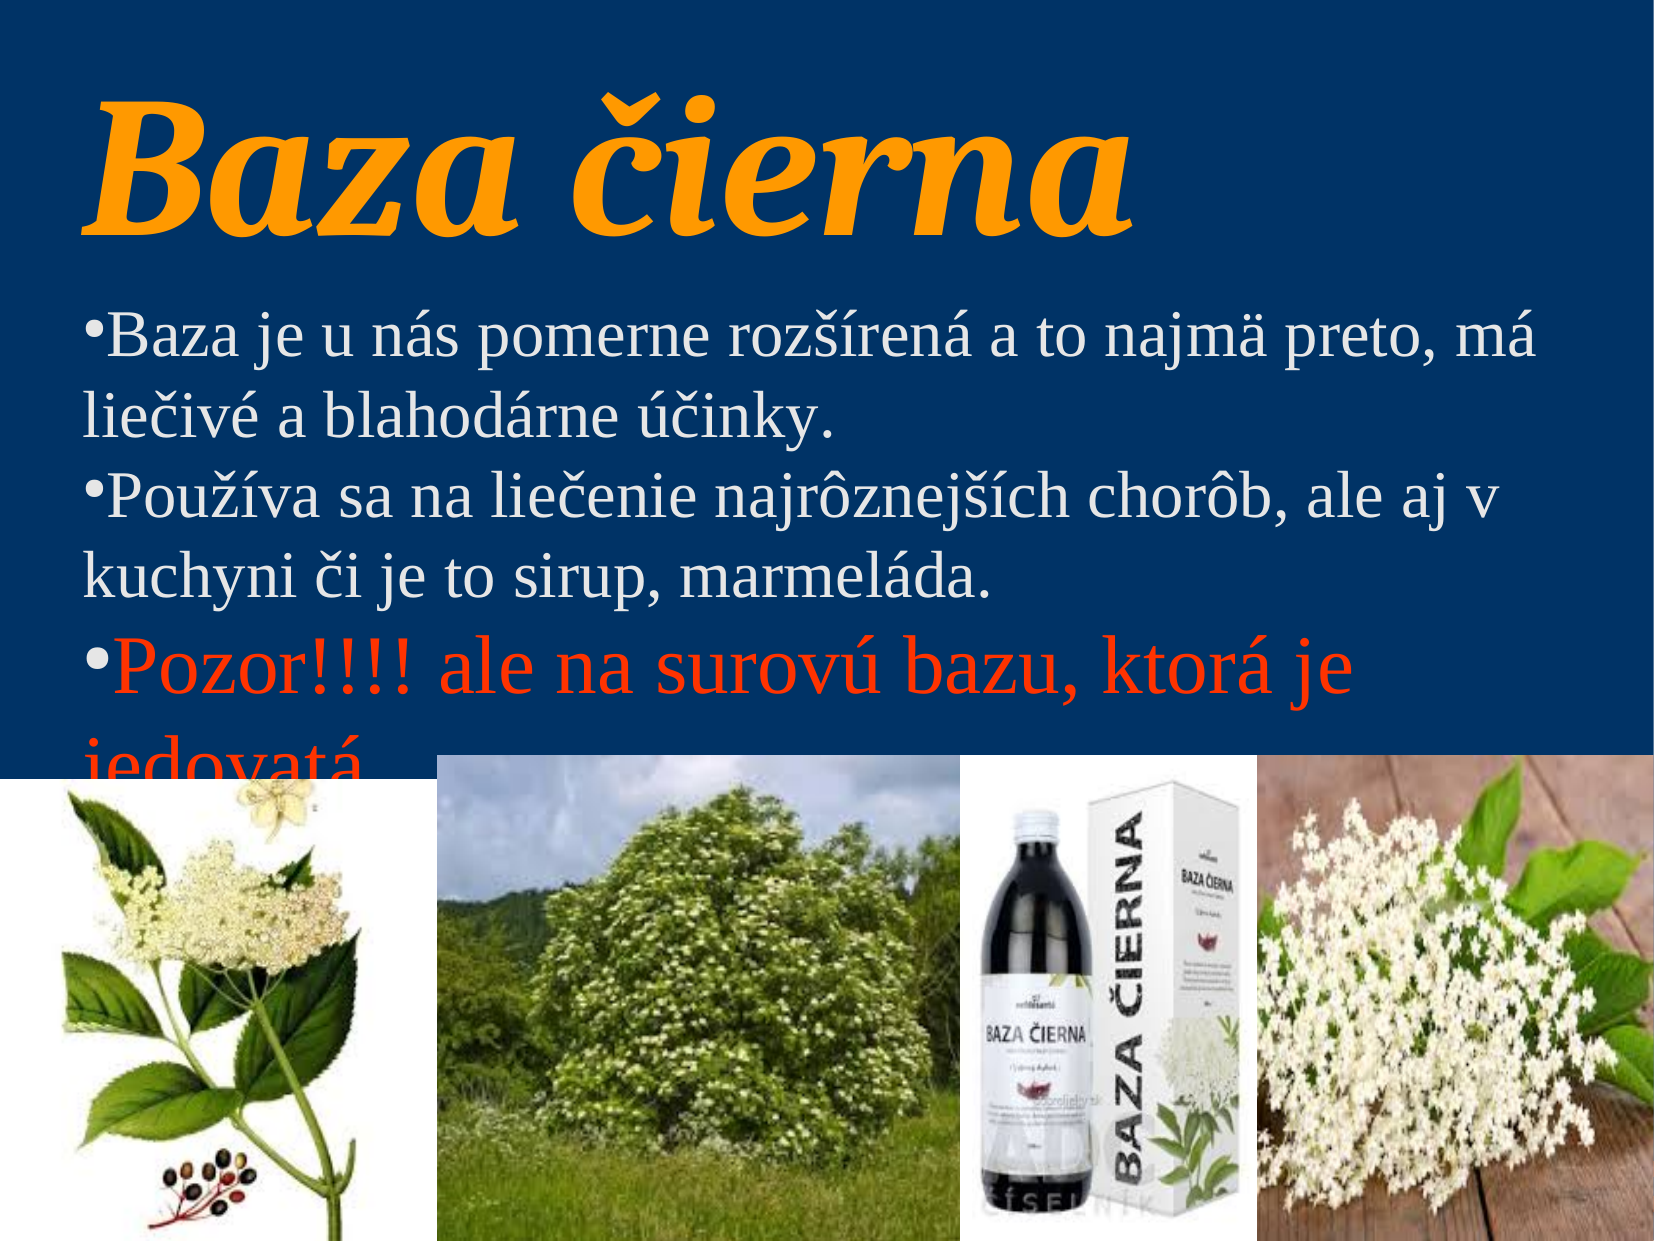

# Baza čierna
Baza je u nás pomerne rozšírená a to najmä preto, má liečivé a blahodárne účinky.
Používa sa na liečenie najrôznejších chorôb, ale aj v kuchyni či je to sirup, marmeláda.
Pozor!!!! ale na surovú bazu, ktorá je jedovatá.